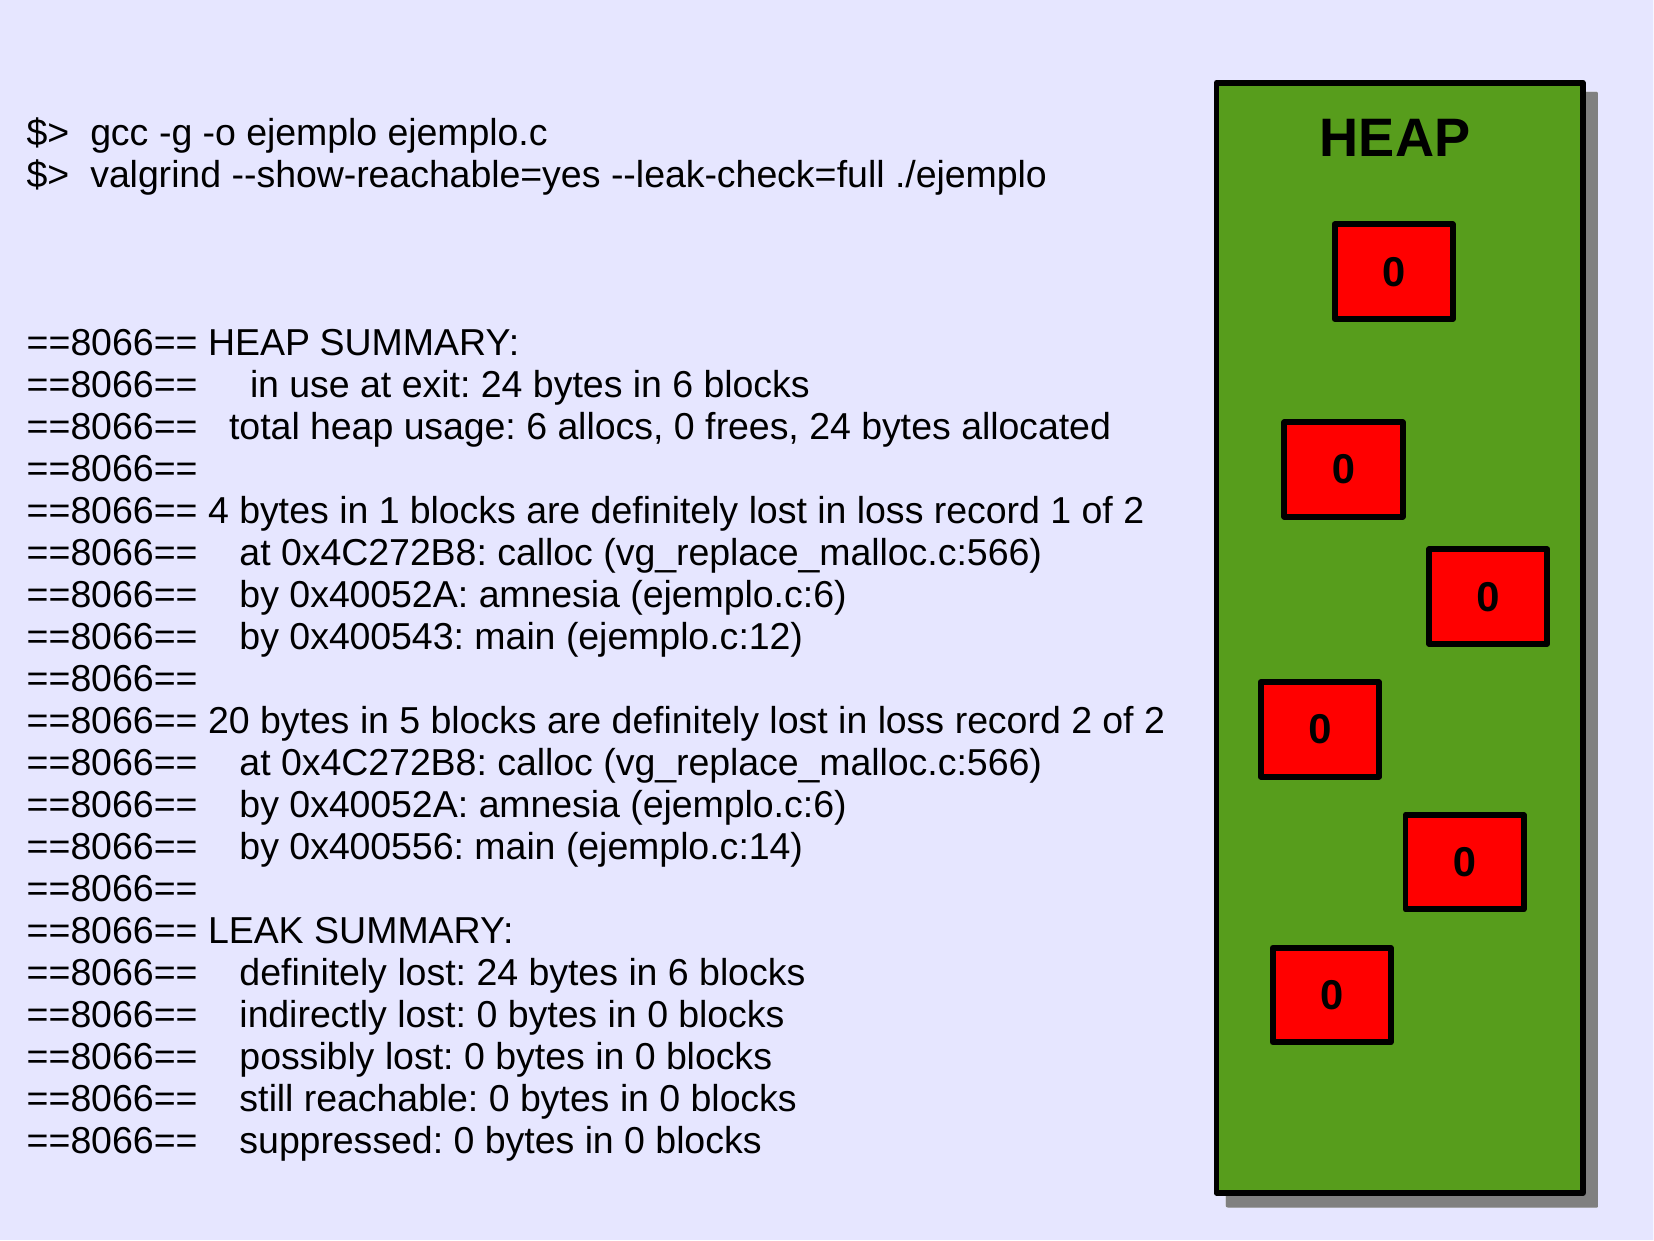

HEAP
$> gcc -g -o ejemplo ejemplo.c
$> valgrind --show-reachable=yes --leak-check=full ./ejemplo
==8066== HEAP SUMMARY:
==8066== in use at exit: 24 bytes in 6 blocks
==8066== total heap usage: 6 allocs, 0 frees, 24 bytes allocated
==8066==
==8066== 4 bytes in 1 blocks are definitely lost in loss record 1 of 2
==8066== at 0x4C272B8: calloc (vg_replace_malloc.c:566)
==8066== by 0x40052A: amnesia (ejemplo.c:6)
==8066== by 0x400543: main (ejemplo.c:12)
==8066==
==8066== 20 bytes in 5 blocks are definitely lost in loss record 2 of 2
==8066== at 0x4C272B8: calloc (vg_replace_malloc.c:566)
==8066== by 0x40052A: amnesia (ejemplo.c:6)
==8066== by 0x400556: main (ejemplo.c:14)
==8066==
==8066== LEAK SUMMARY:
==8066== definitely lost: 24 bytes in 6 blocks
==8066== indirectly lost: 0 bytes in 0 blocks
==8066== possibly lost: 0 bytes in 0 blocks
==8066== still reachable: 0 bytes in 0 blocks
==8066== suppressed: 0 bytes in 0 blocks
0
0
0
0
0
0